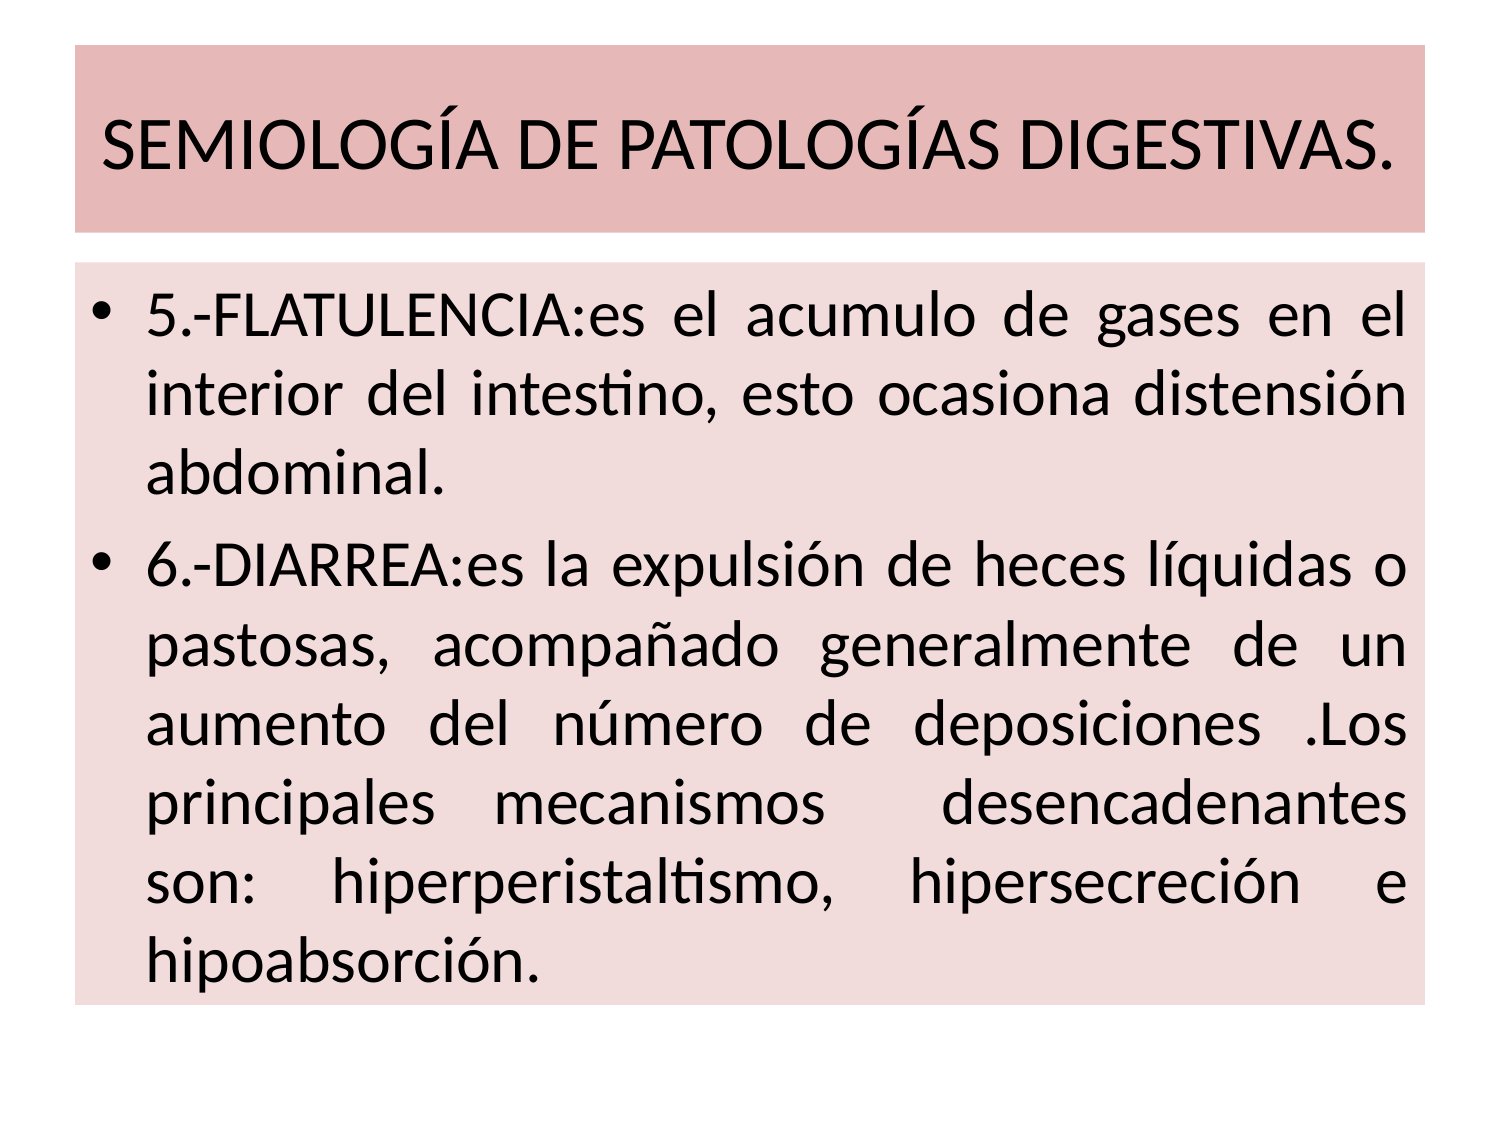

# SEMIOLOGÍA DE PATOLOGÍAS DIGESTIVAS.
5.-FLATULENCIA:es el acumulo de gases en el interior del intestino, esto ocasiona distensión abdominal.
6.-DIARREA:es la expulsión de heces líquidas o pastosas, acompañado generalmente de un aumento del número de deposiciones .Los principales mecanismos desencadenantes son: hiperperistaltismo, hipersecreción e hipoabsorción.